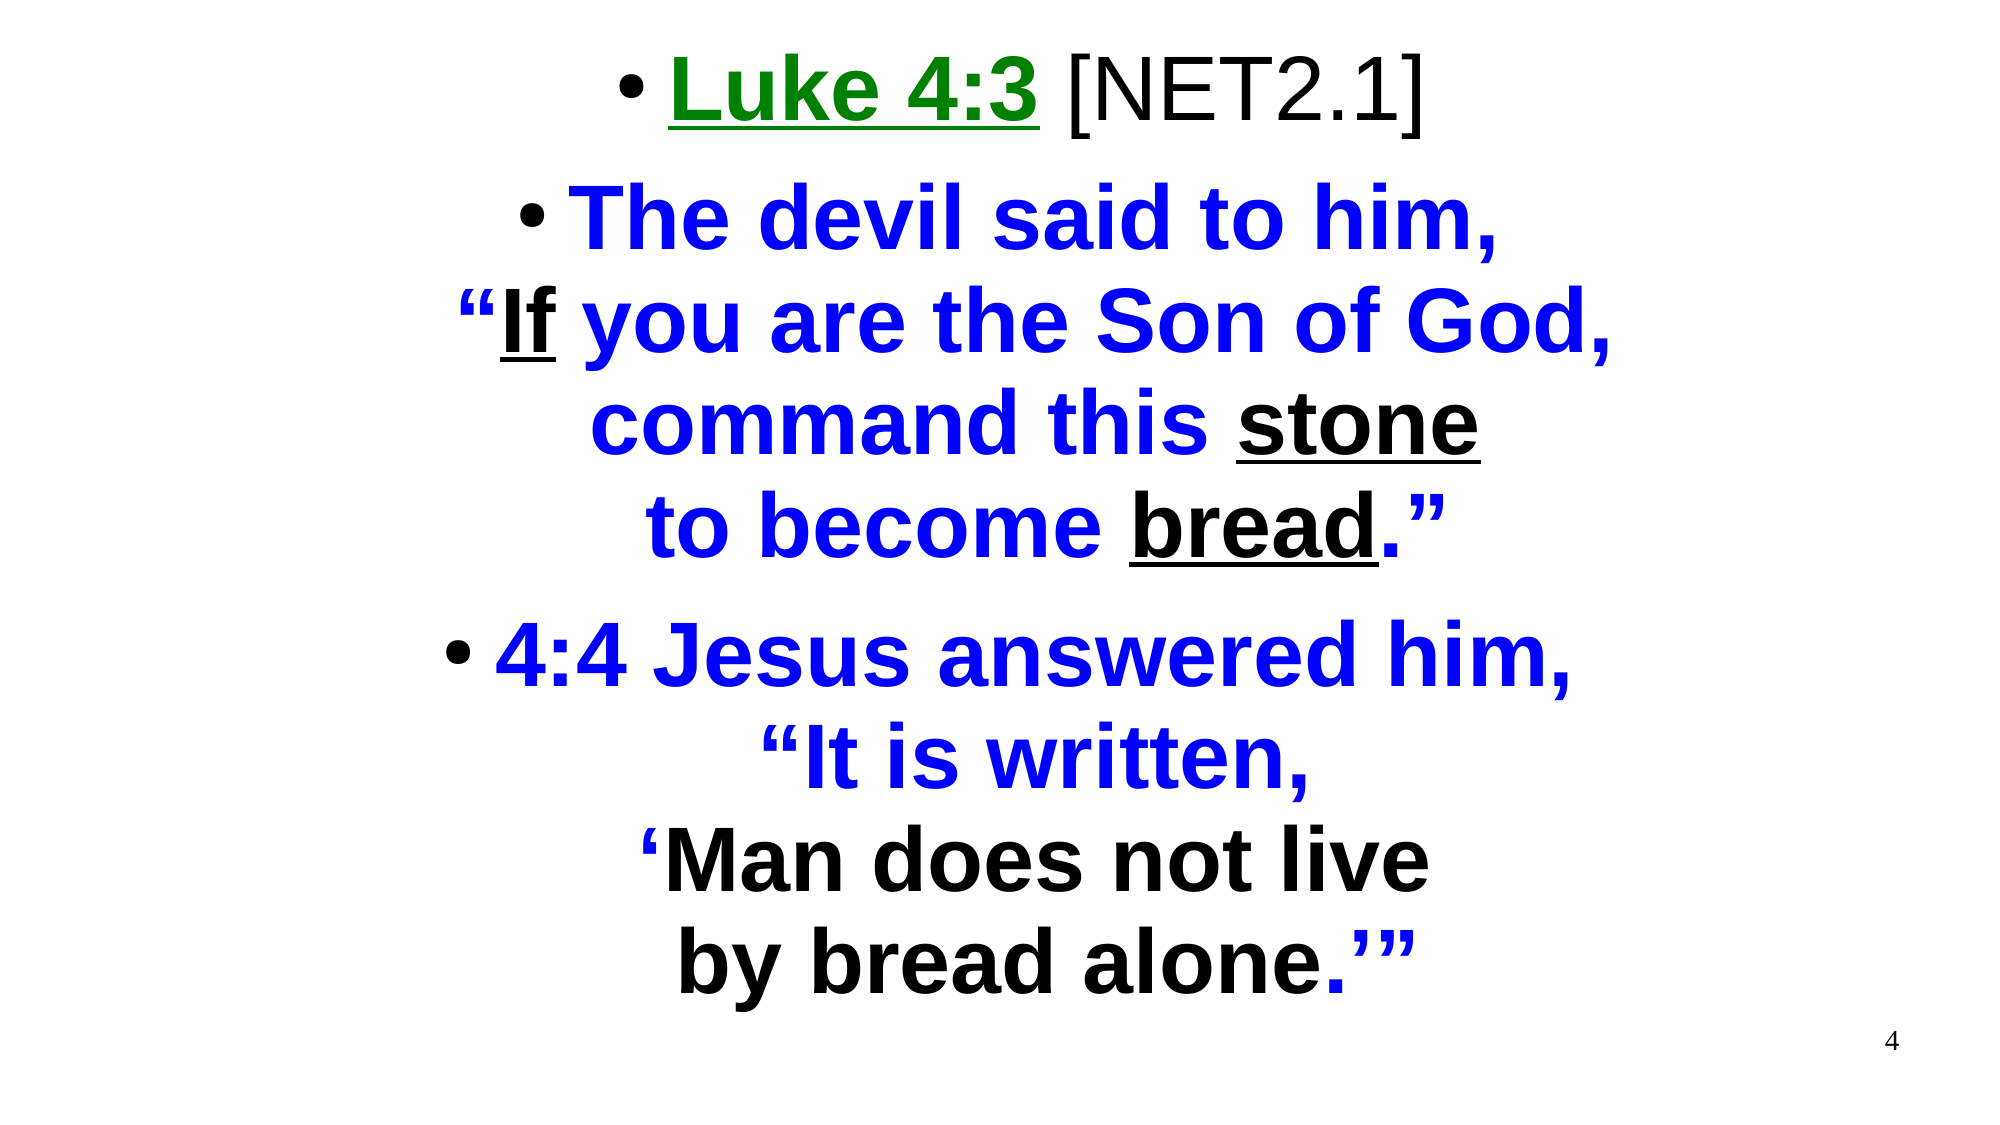

# Luke 4:3 [NET2.1]
The devil said to him,
“If you are the Son of God,
command this stone
to become bread.”
4:4 Jesus answered him,
“It is written,
‘Man does not live
by bread alone.’”
4